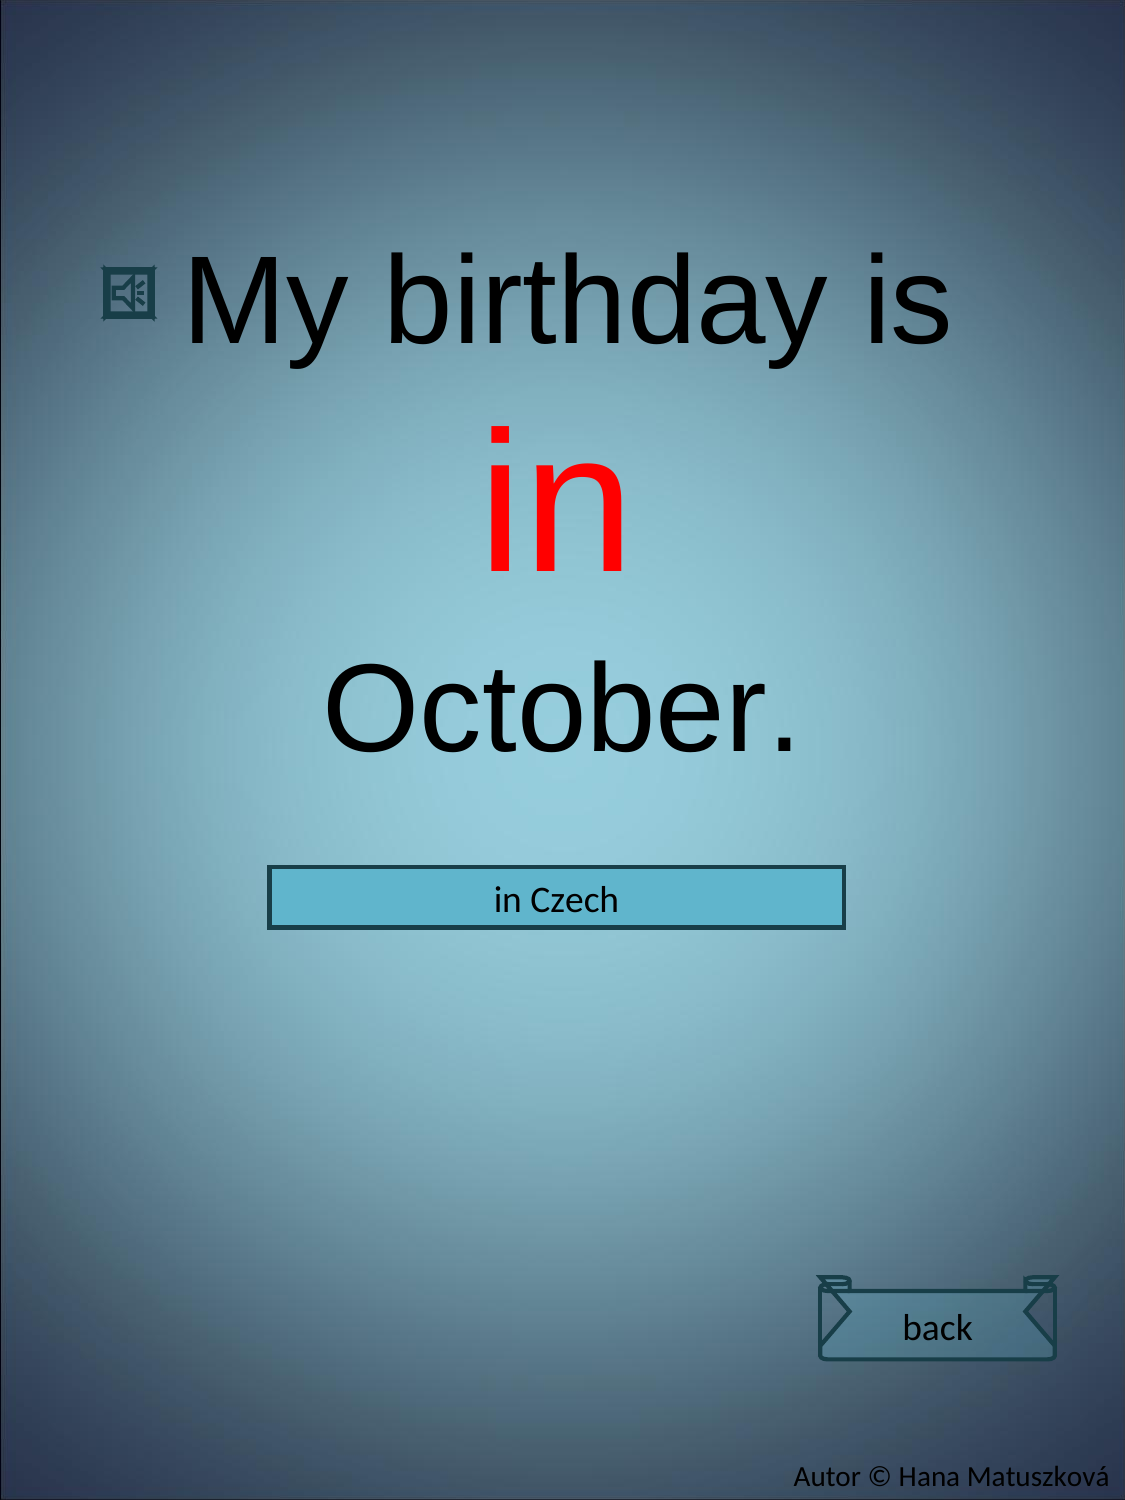

My birthday is
in
October.
Mám narozeniny v říjnu.
in Czech
back
Autor © Hana Matuszková